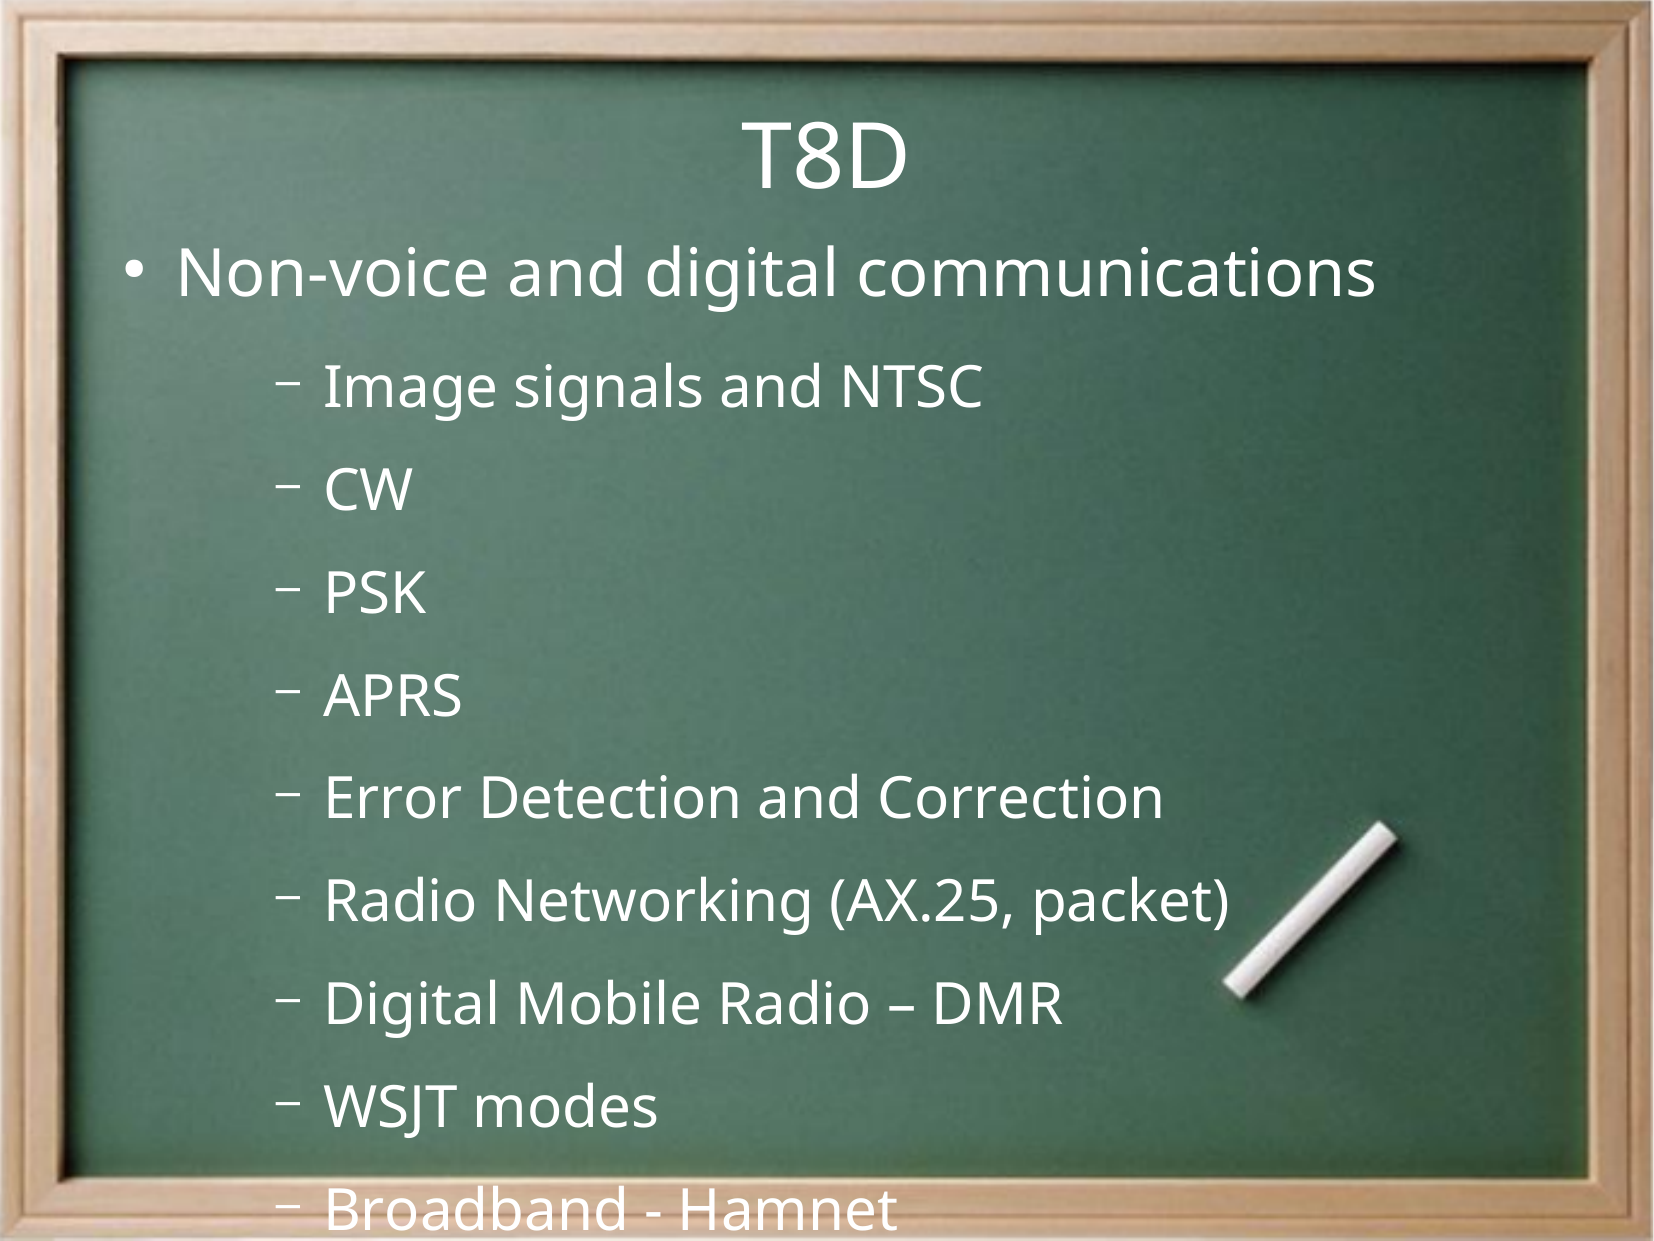

# T8D
Non-voice and digital communications
Image signals and NTSC
CW
PSK
APRS
Error Detection and Correction
Radio Networking (AX.25, packet)
Digital Mobile Radio – DMR
WSJT modes
Broadband - Hamnet